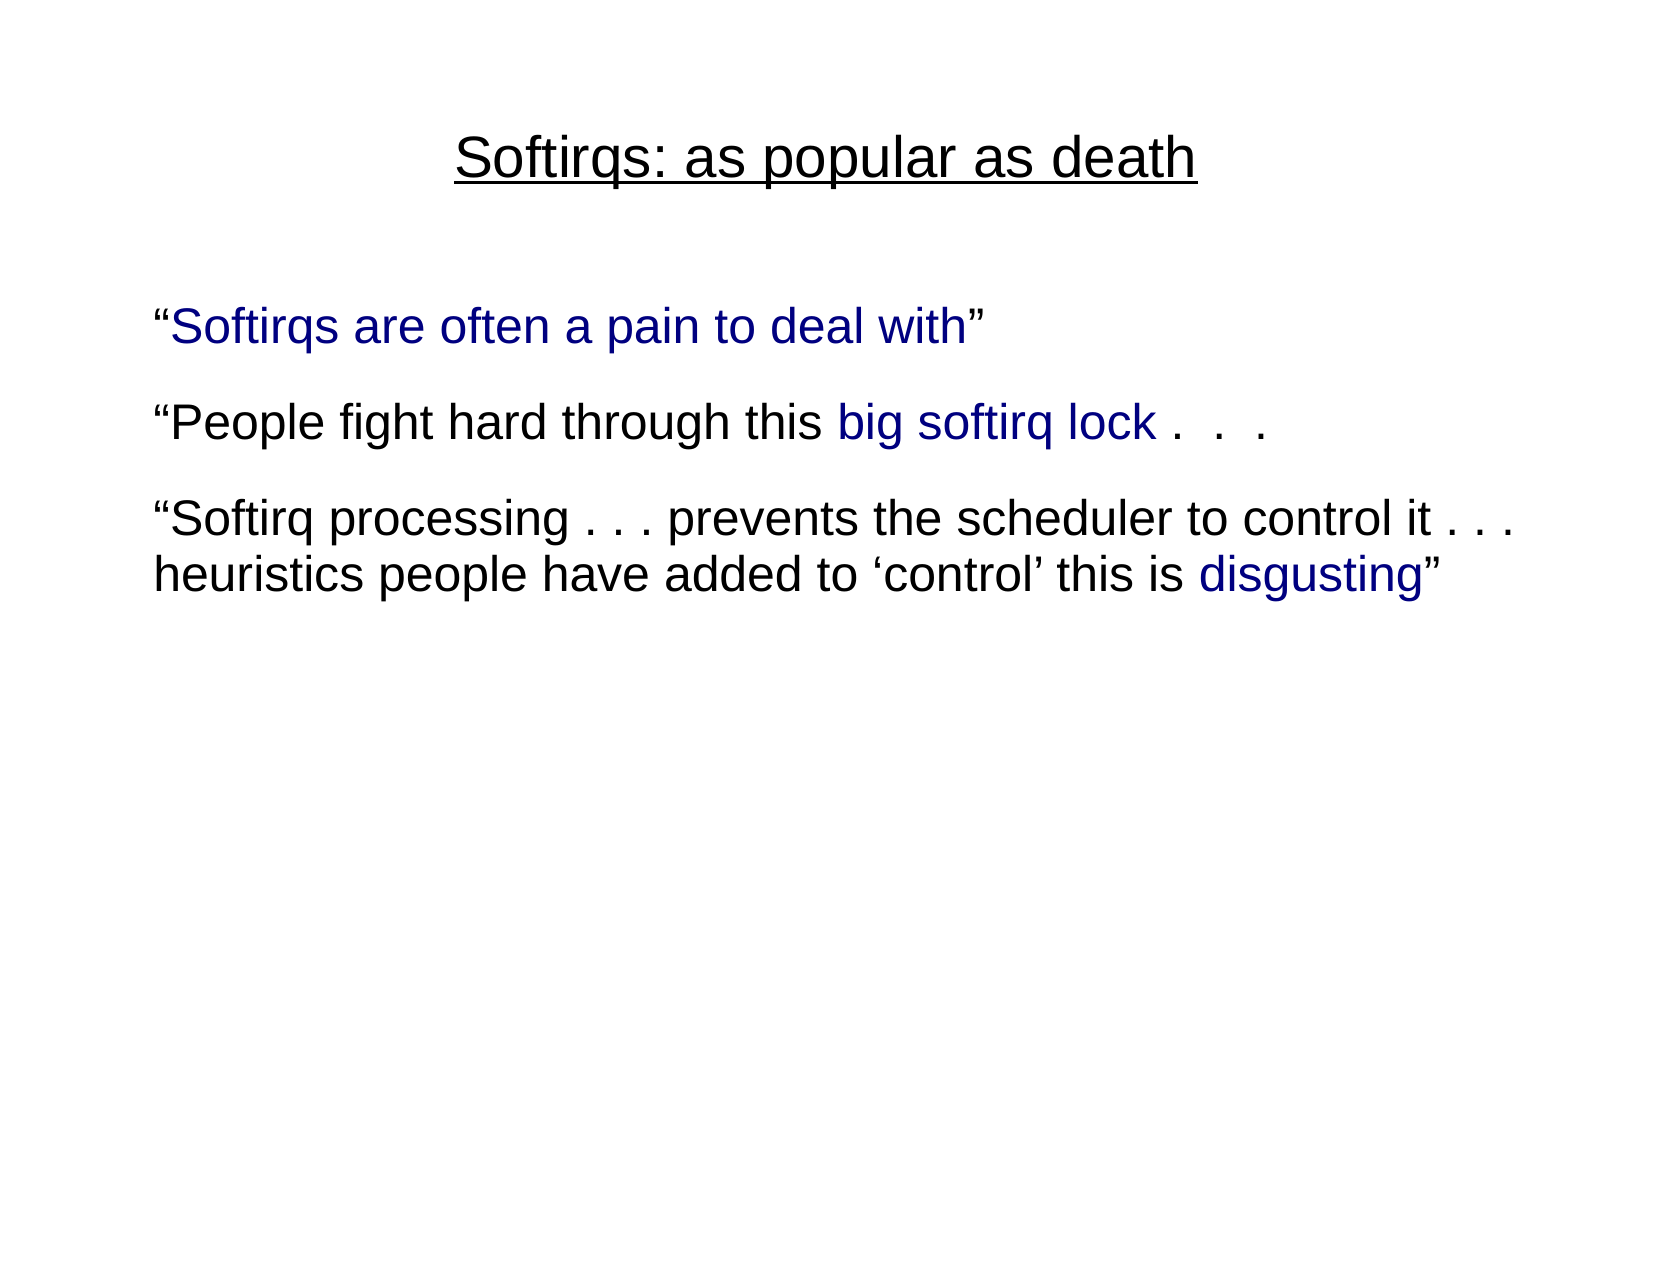

# Softirqs: as popular as death
“Softirqs are often a pain to deal with”
“People fight hard through this big softirq lock . . .
“Softirq processing . . . prevents the scheduler to control it . . . heuristics people have added to ‘control’ this is disgusting”